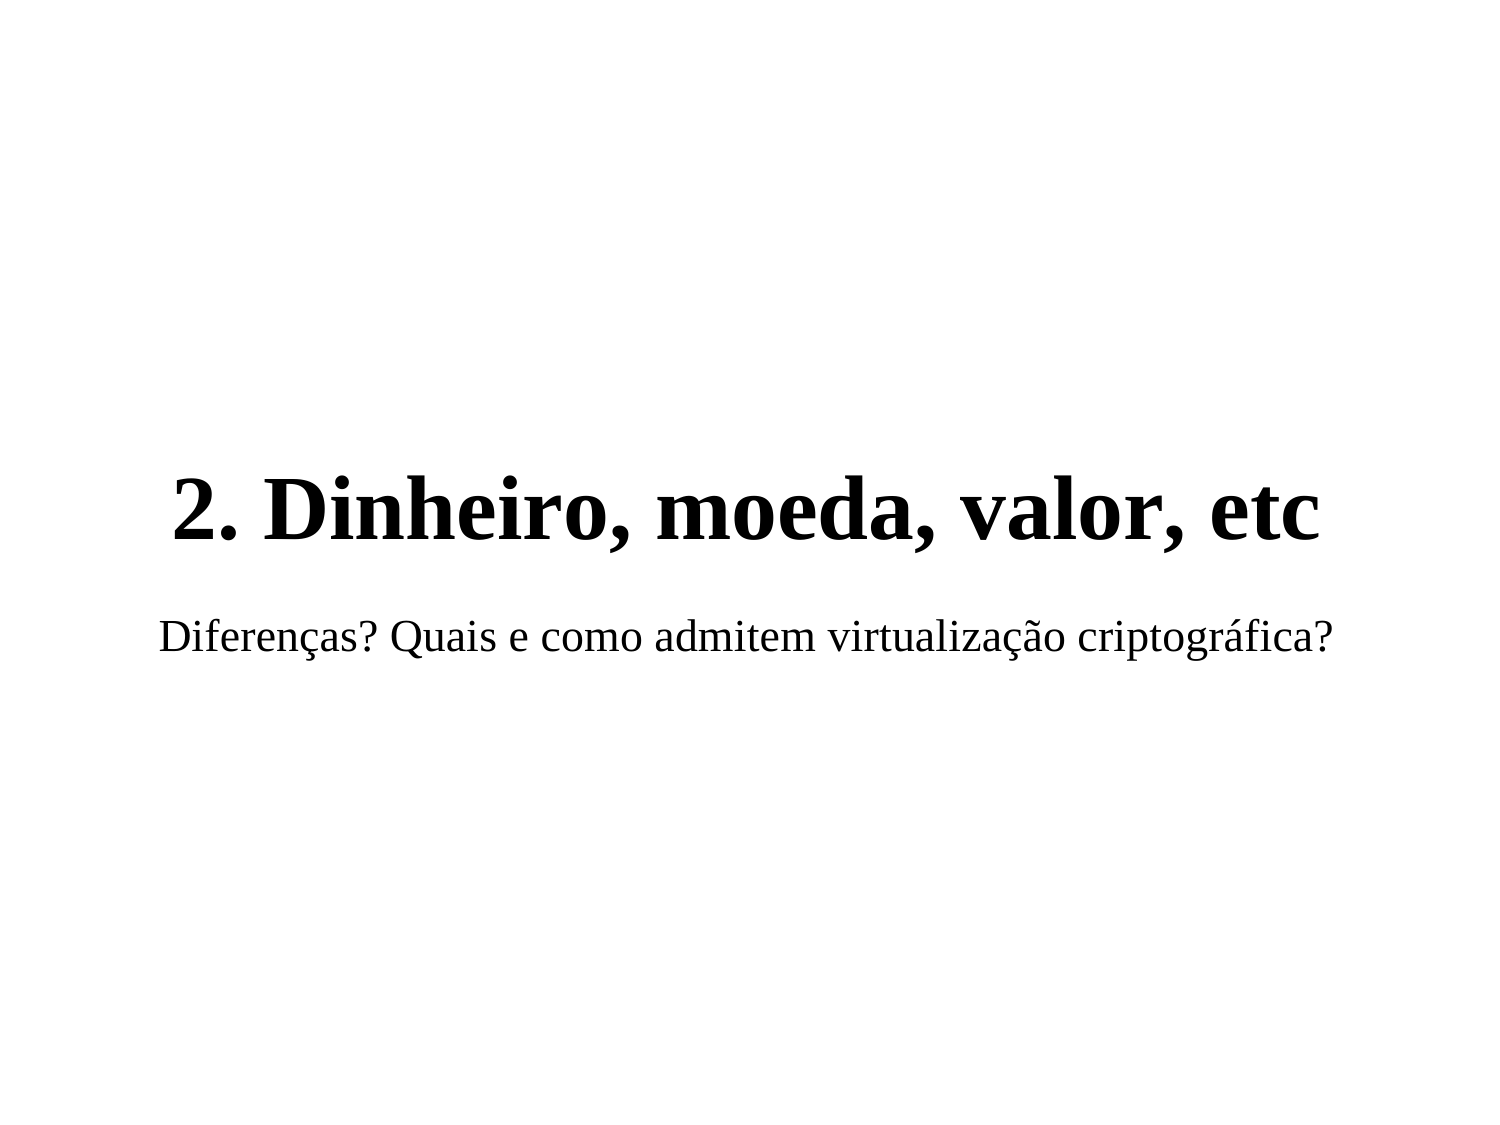

# 2. Dinheiro, moeda, valor, etc Diferenças? Quais e como admitem virtualização criptográfica?